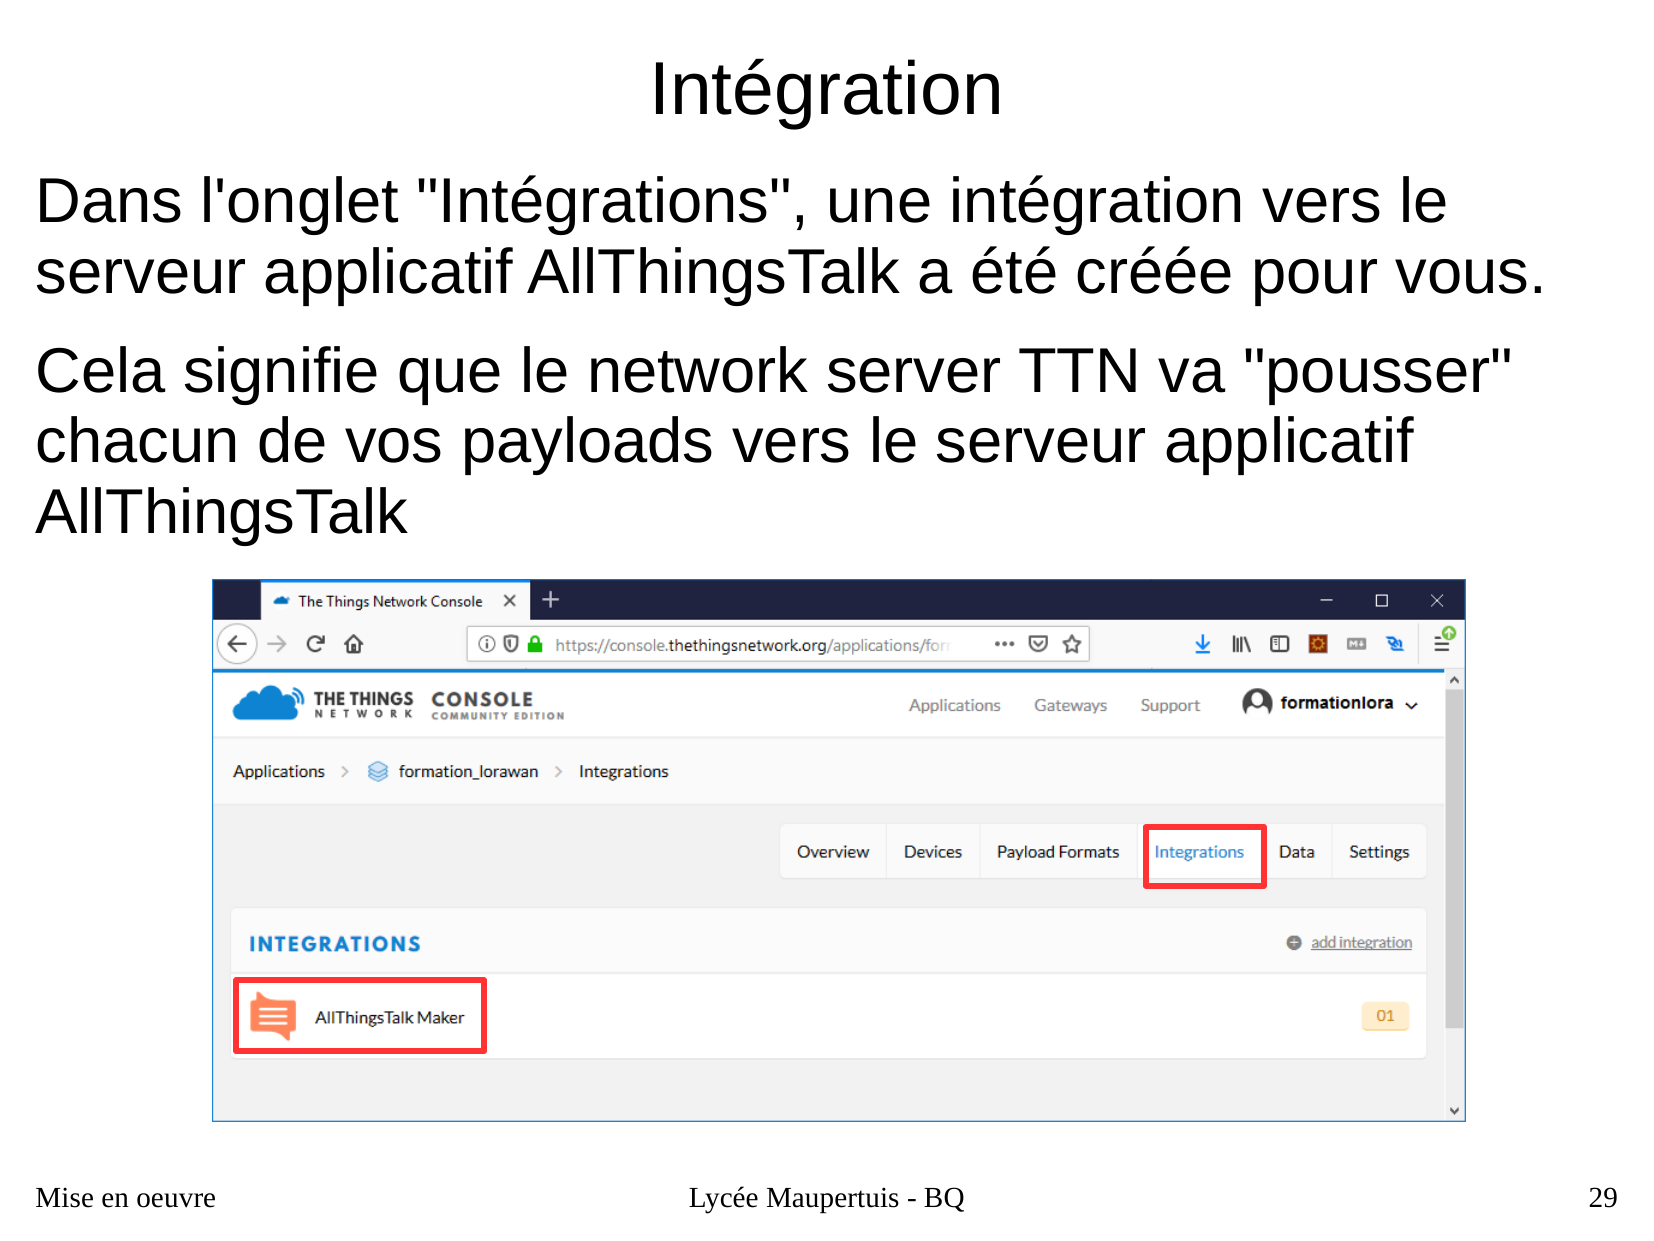

# Intégration
Dans l'onglet "Intégrations", une intégration vers le serveur applicatif AllThingsTalk a été créée pour vous.
Cela signifie que le network server TTN va "pousser" chacun de vos payloads vers le serveur applicatif AllThingsTalk
Mise en oeuvre
Lycée Maupertuis - BQ
29